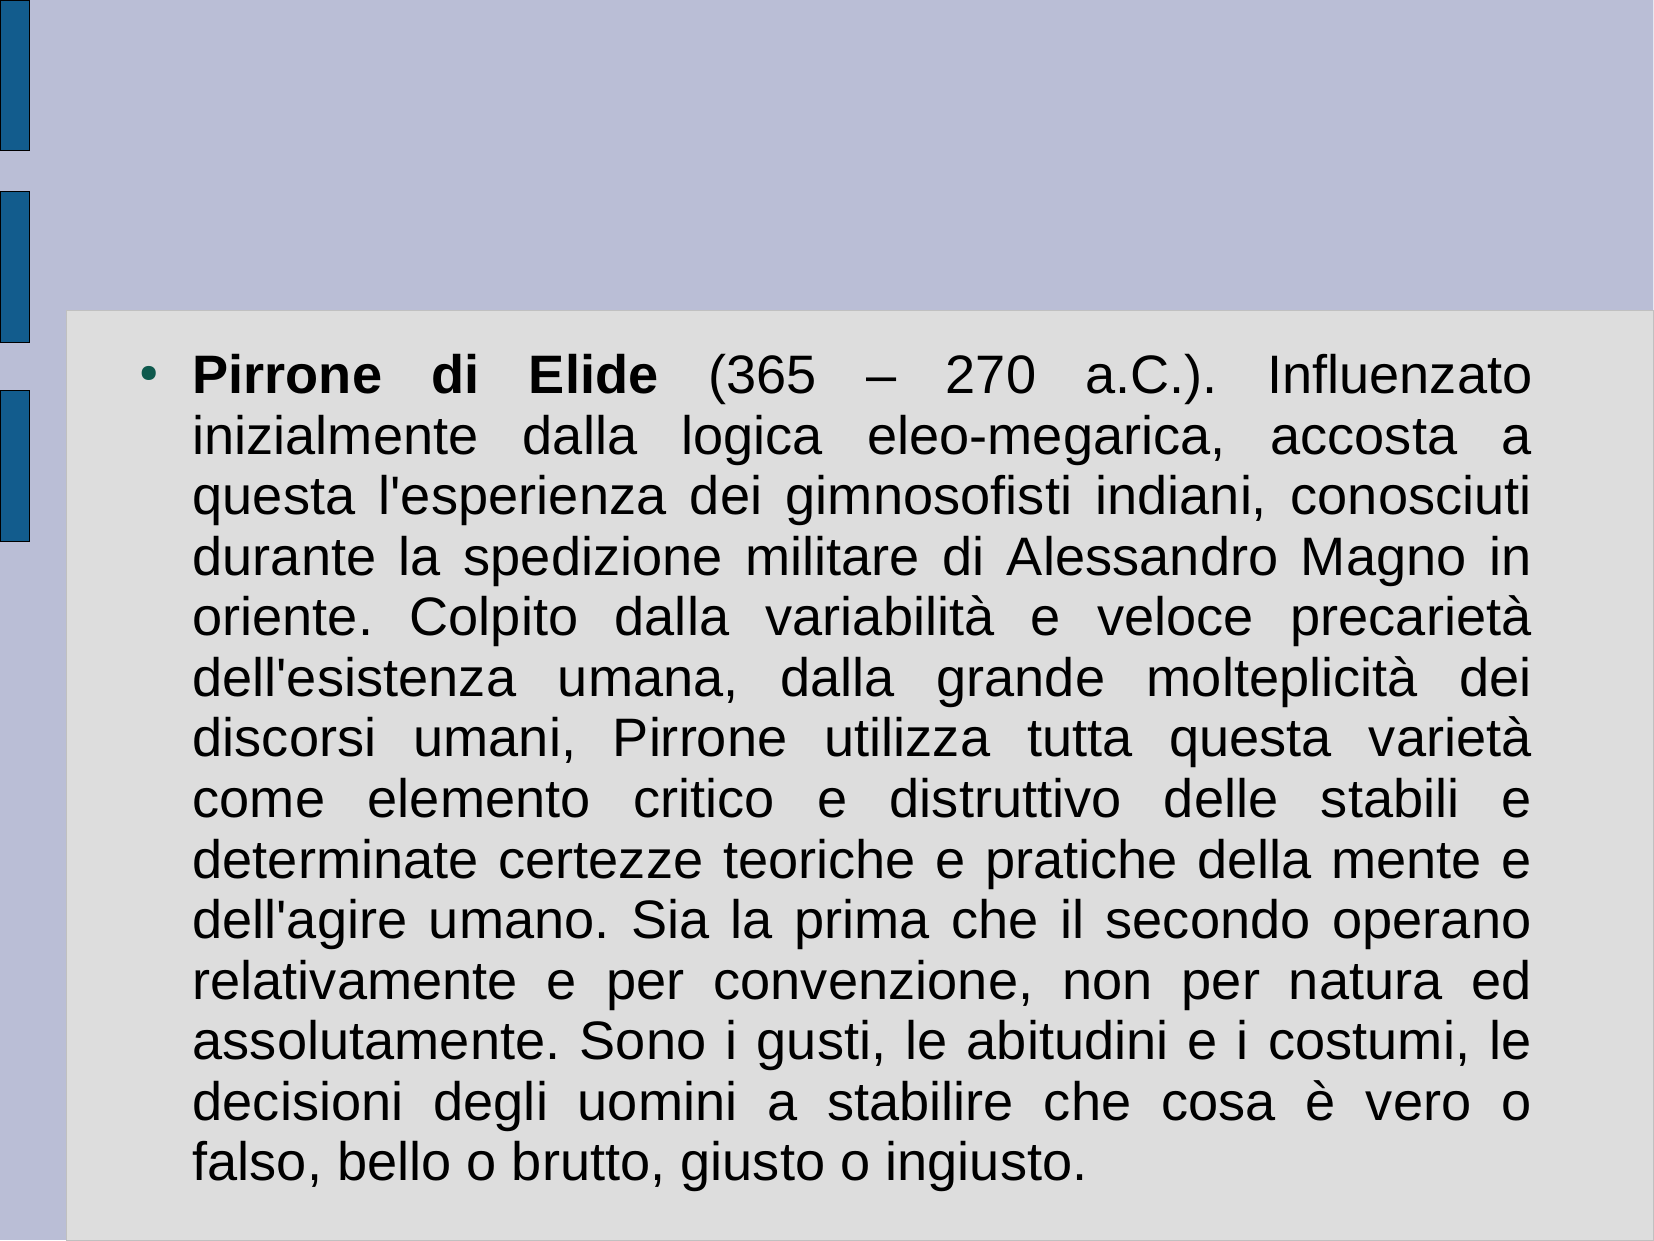

#
Pirrone di Elide (365 – 270 a.C.). Influenzato inizialmente dalla logica eleo-megarica, accosta a questa l'esperienza dei gimnosofisti indiani, conosciuti durante la spedizione militare di Alessandro Magno in oriente. Colpito dalla variabilità e veloce precarietà dell'esistenza umana, dalla grande molteplicità dei discorsi umani, Pirrone utilizza tutta questa varietà come elemento critico e distruttivo delle stabili e determinate certezze teoriche e pratiche della mente e dell'agire umano. Sia la prima che il secondo operano relativamente e per convenzione, non per natura ed assolutamente. Sono i gusti, le abitudini e i costumi, le decisioni degli uomini a stabilire che cosa è vero o falso, bello o brutto, giusto o ingiusto.